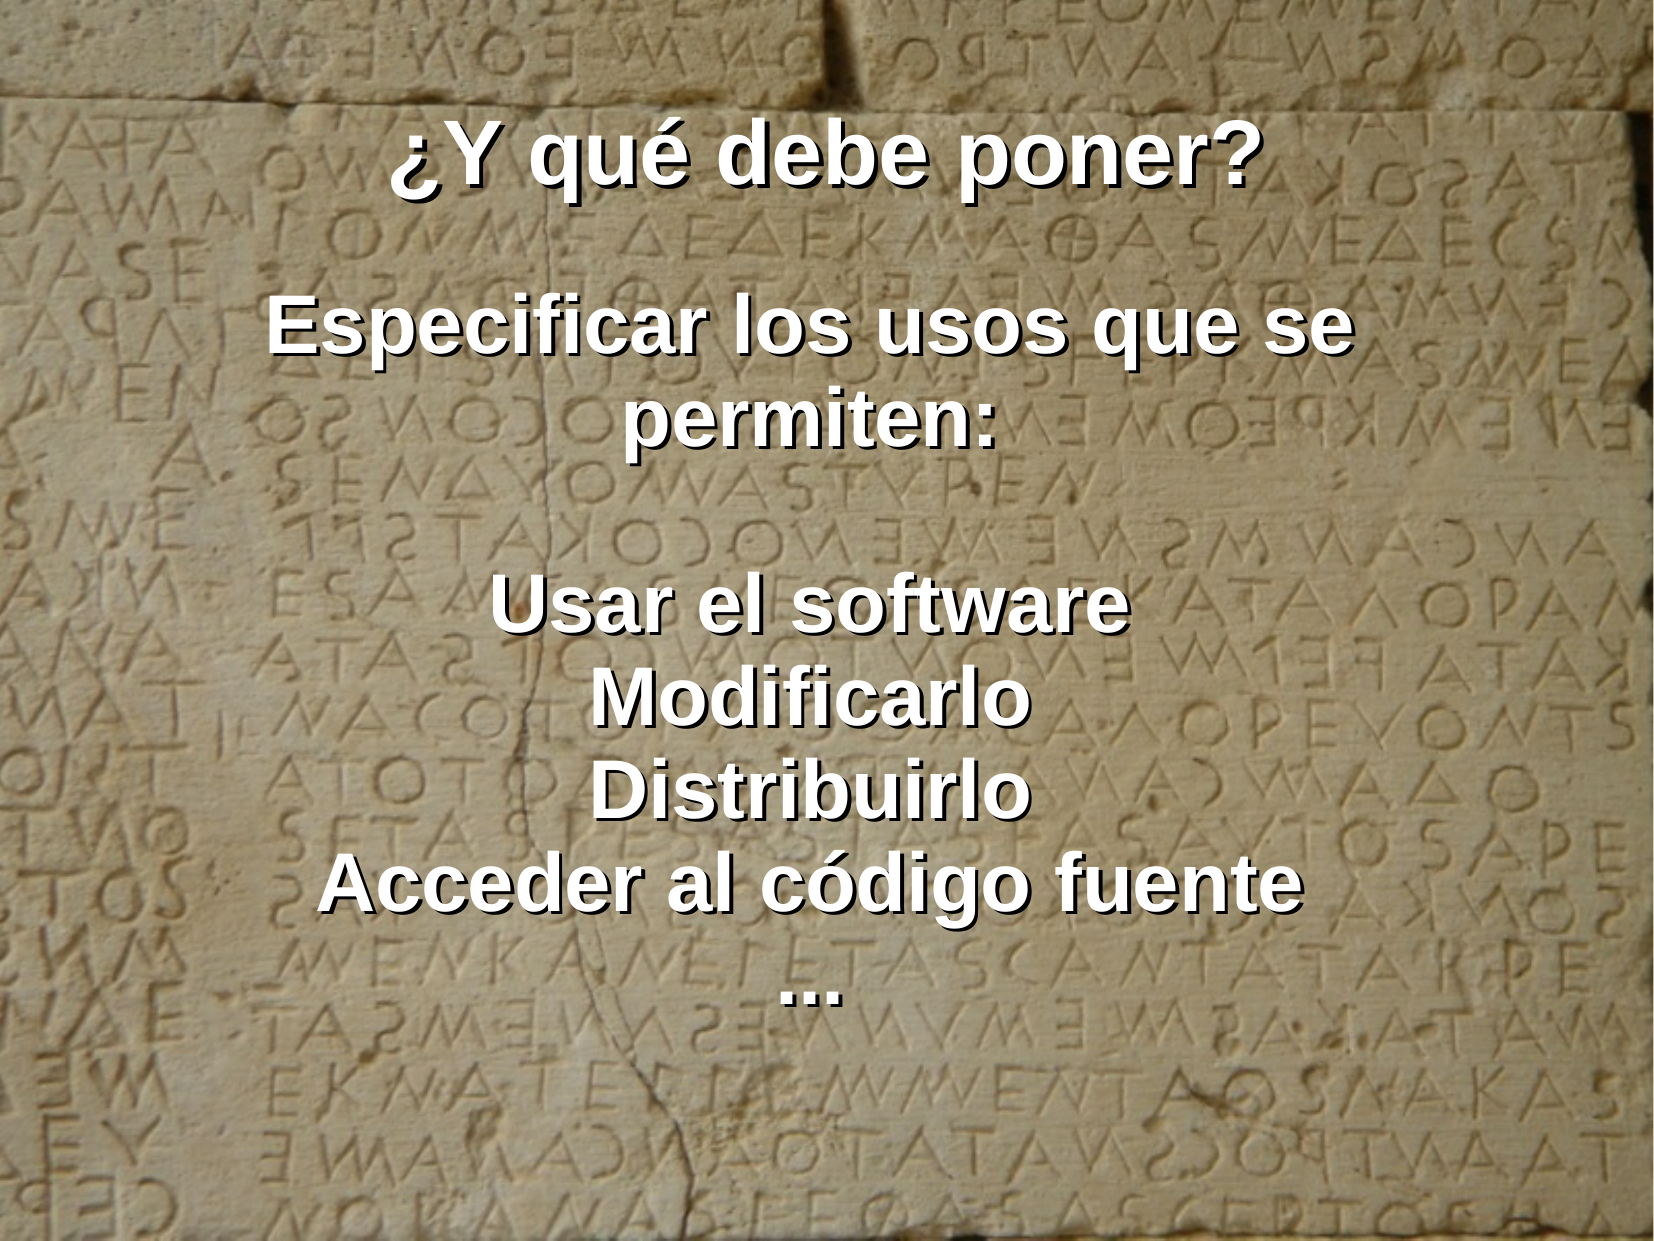

# ¿Y qué debe poner?
Especificar los usos que se permiten:
Usar el software
Modificarlo
Distribuirlo
Acceder al código fuente
...